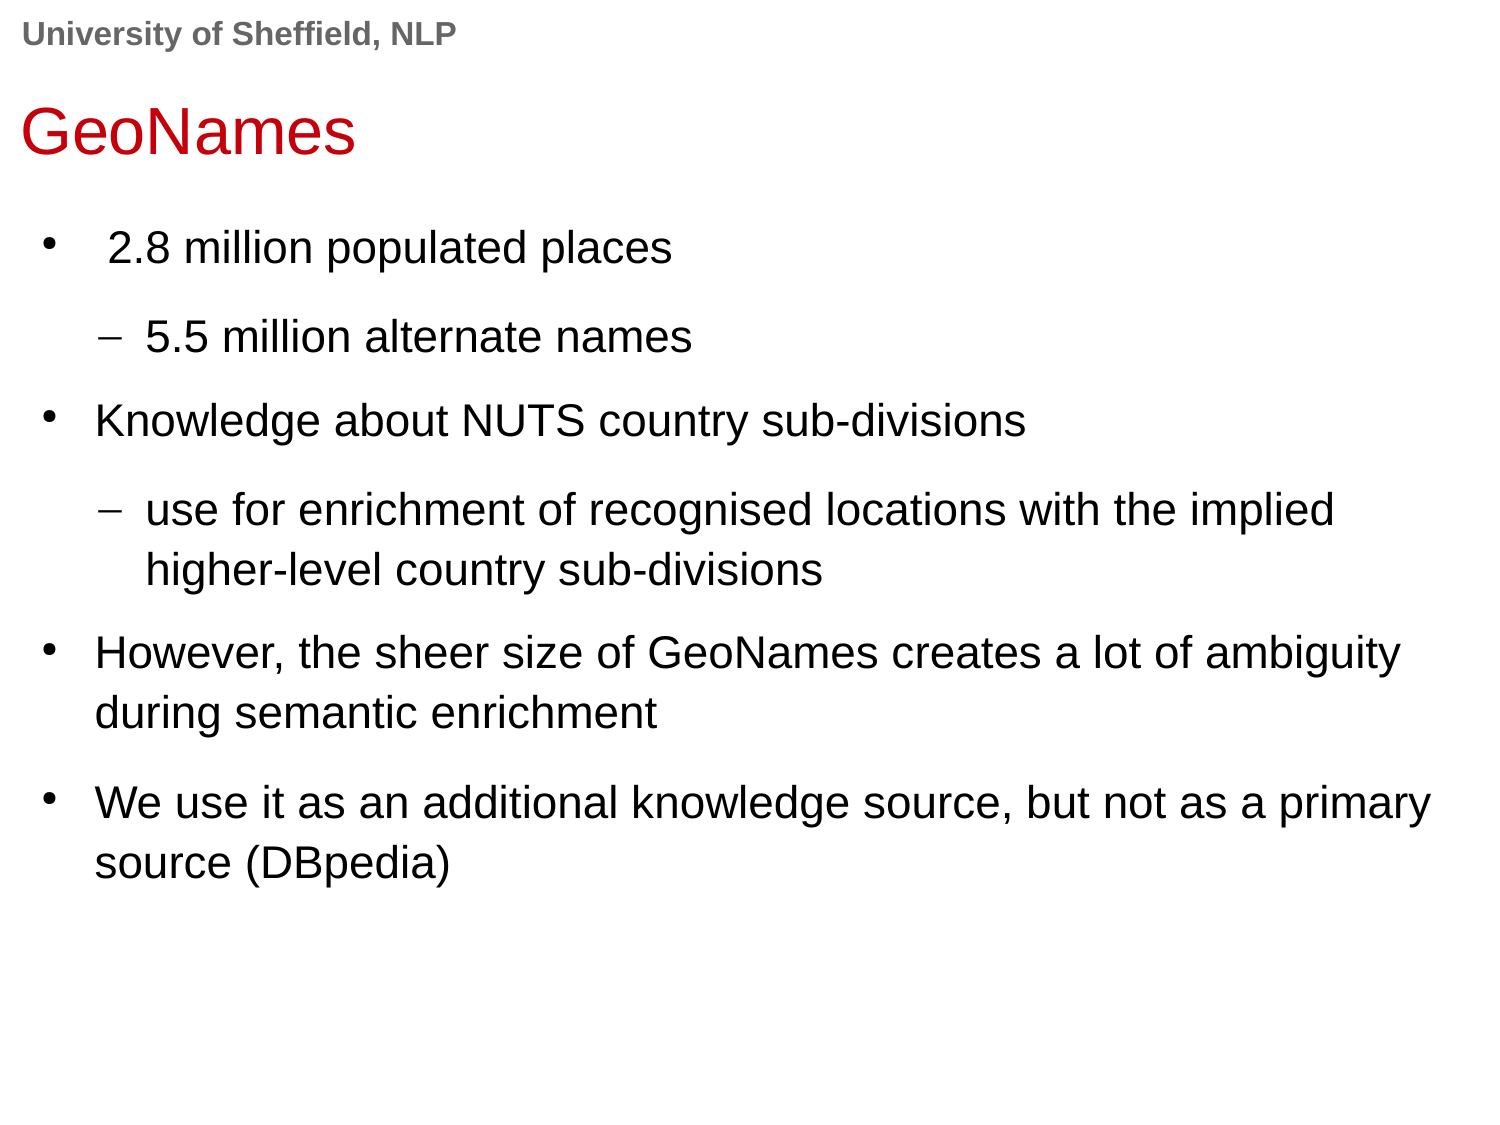

# GeoNames
 2.8 million populated places
5.5 million alternate names
Knowledge about NUTS country sub-divisions
use for enrichment of recognised locations with the implied higher-level country sub-divisions
However, the sheer size of GeoNames creates a lot of ambiguity during semantic enrichment
We use it as an additional knowledge source, but not as a primary source (DBpedia)